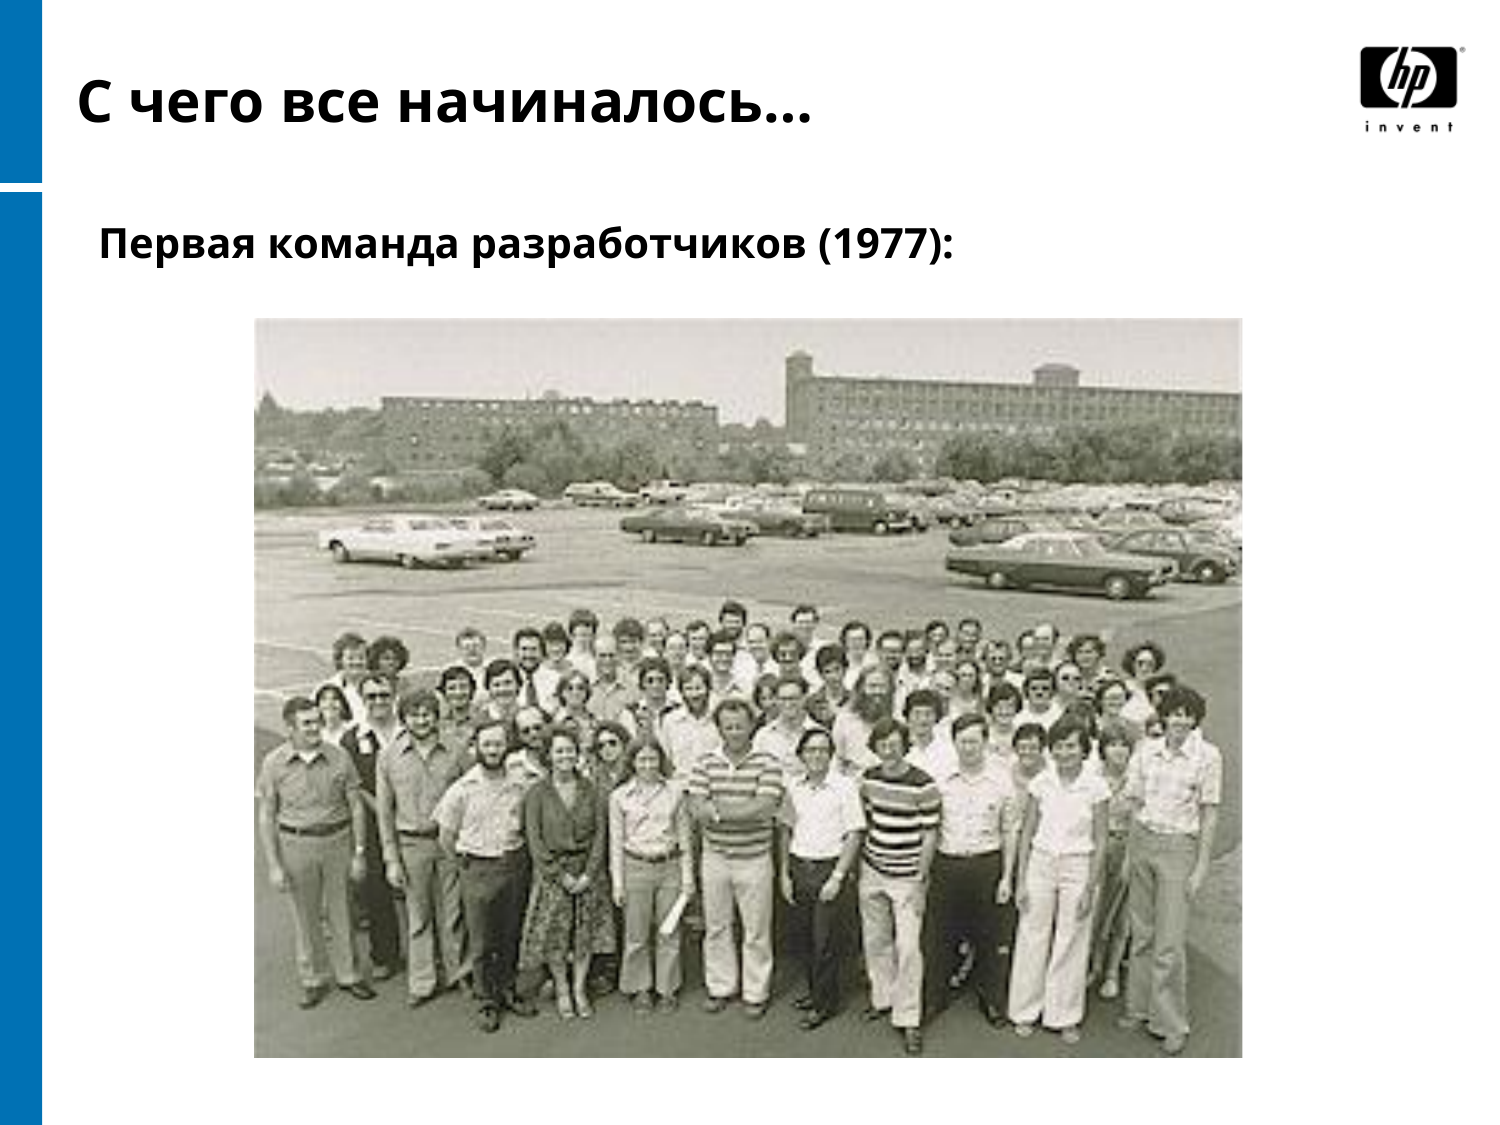

С чего все начиналось…
Первая команда разработчиков (1977):